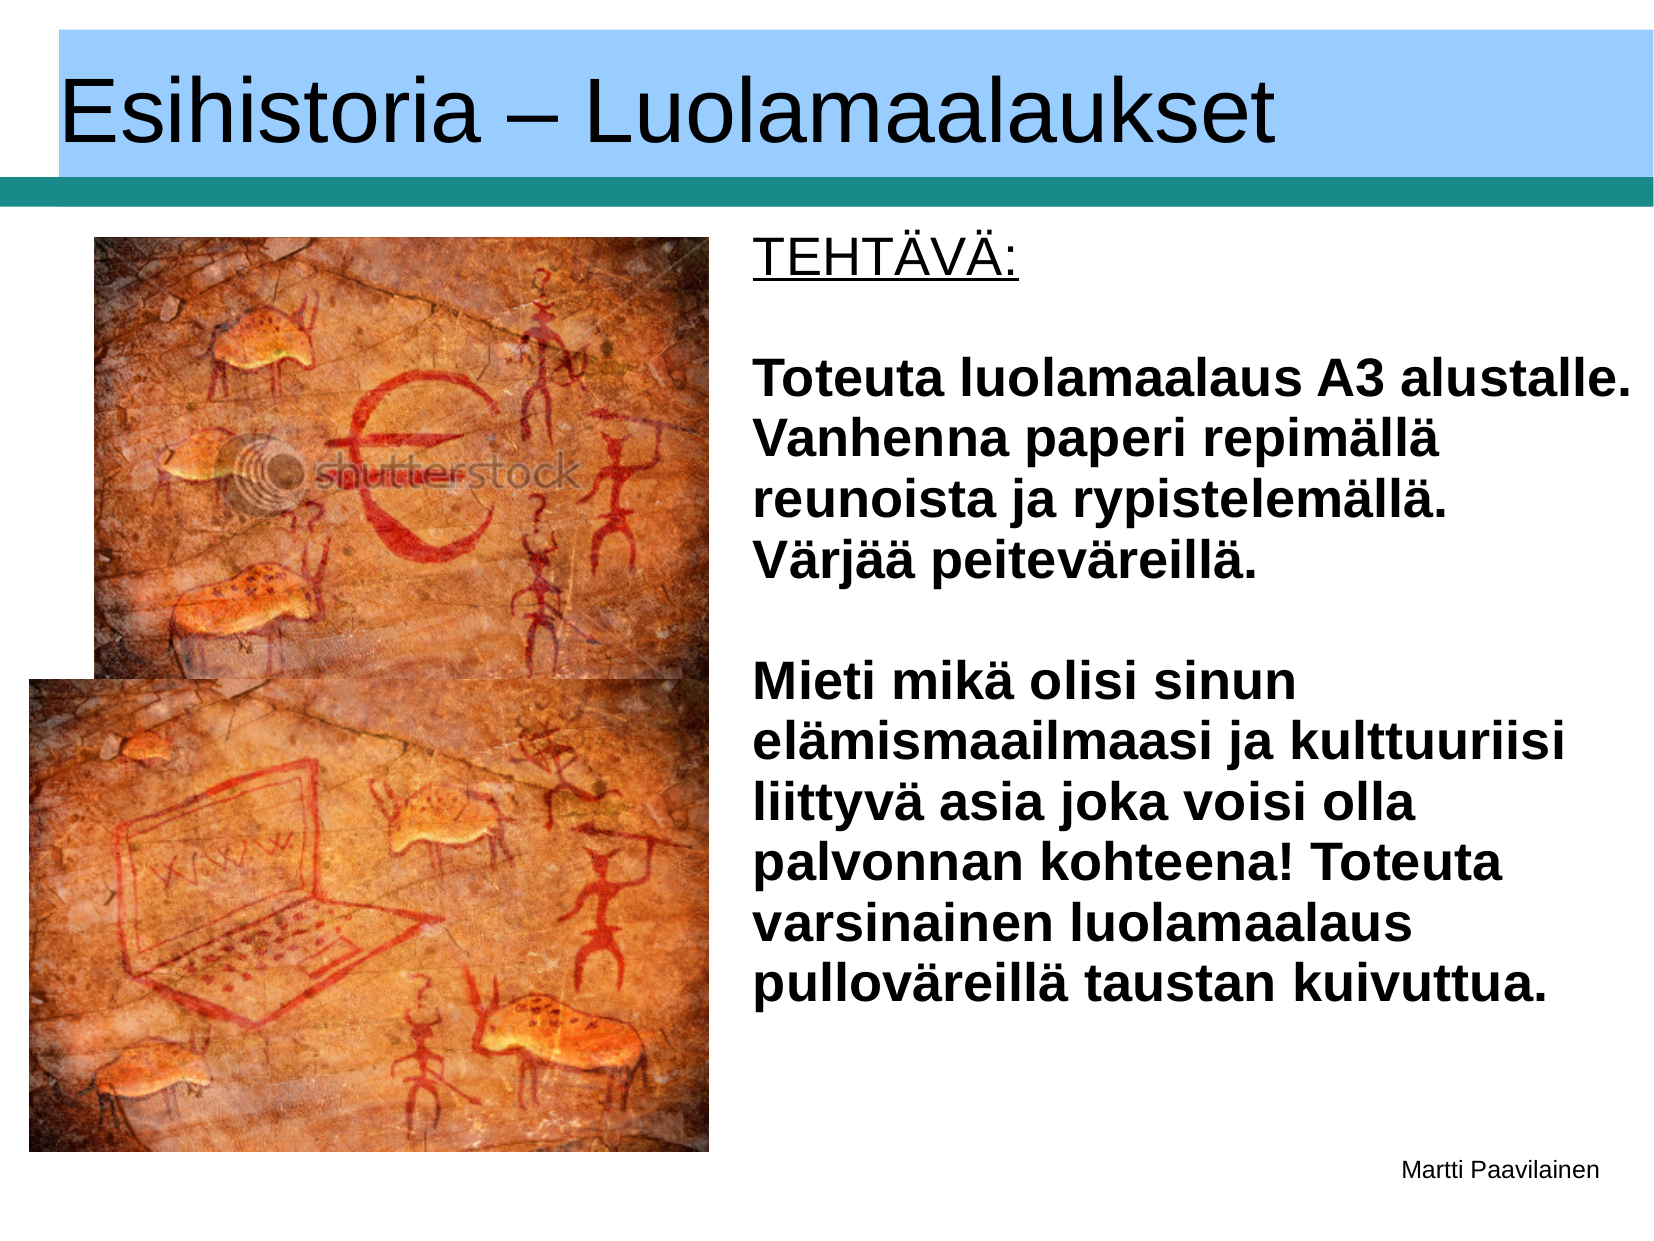

# Esihistoria – Luolamaalaukset
TEHTÄVÄ:
Toteuta luolamaalaus A3 alustalle. Vanhenna paperi repimällä reunoista ja rypistelemällä. Värjää peiteväreillä.
Mieti mikä olisi sinun elämismaailmaasi ja kulttuuriisi liittyvä asia joka voisi olla palvonnan kohteena! Toteuta varsinainen luolamaalaus pulloväreillä taustan kuivuttua.
Martti Paavilainen